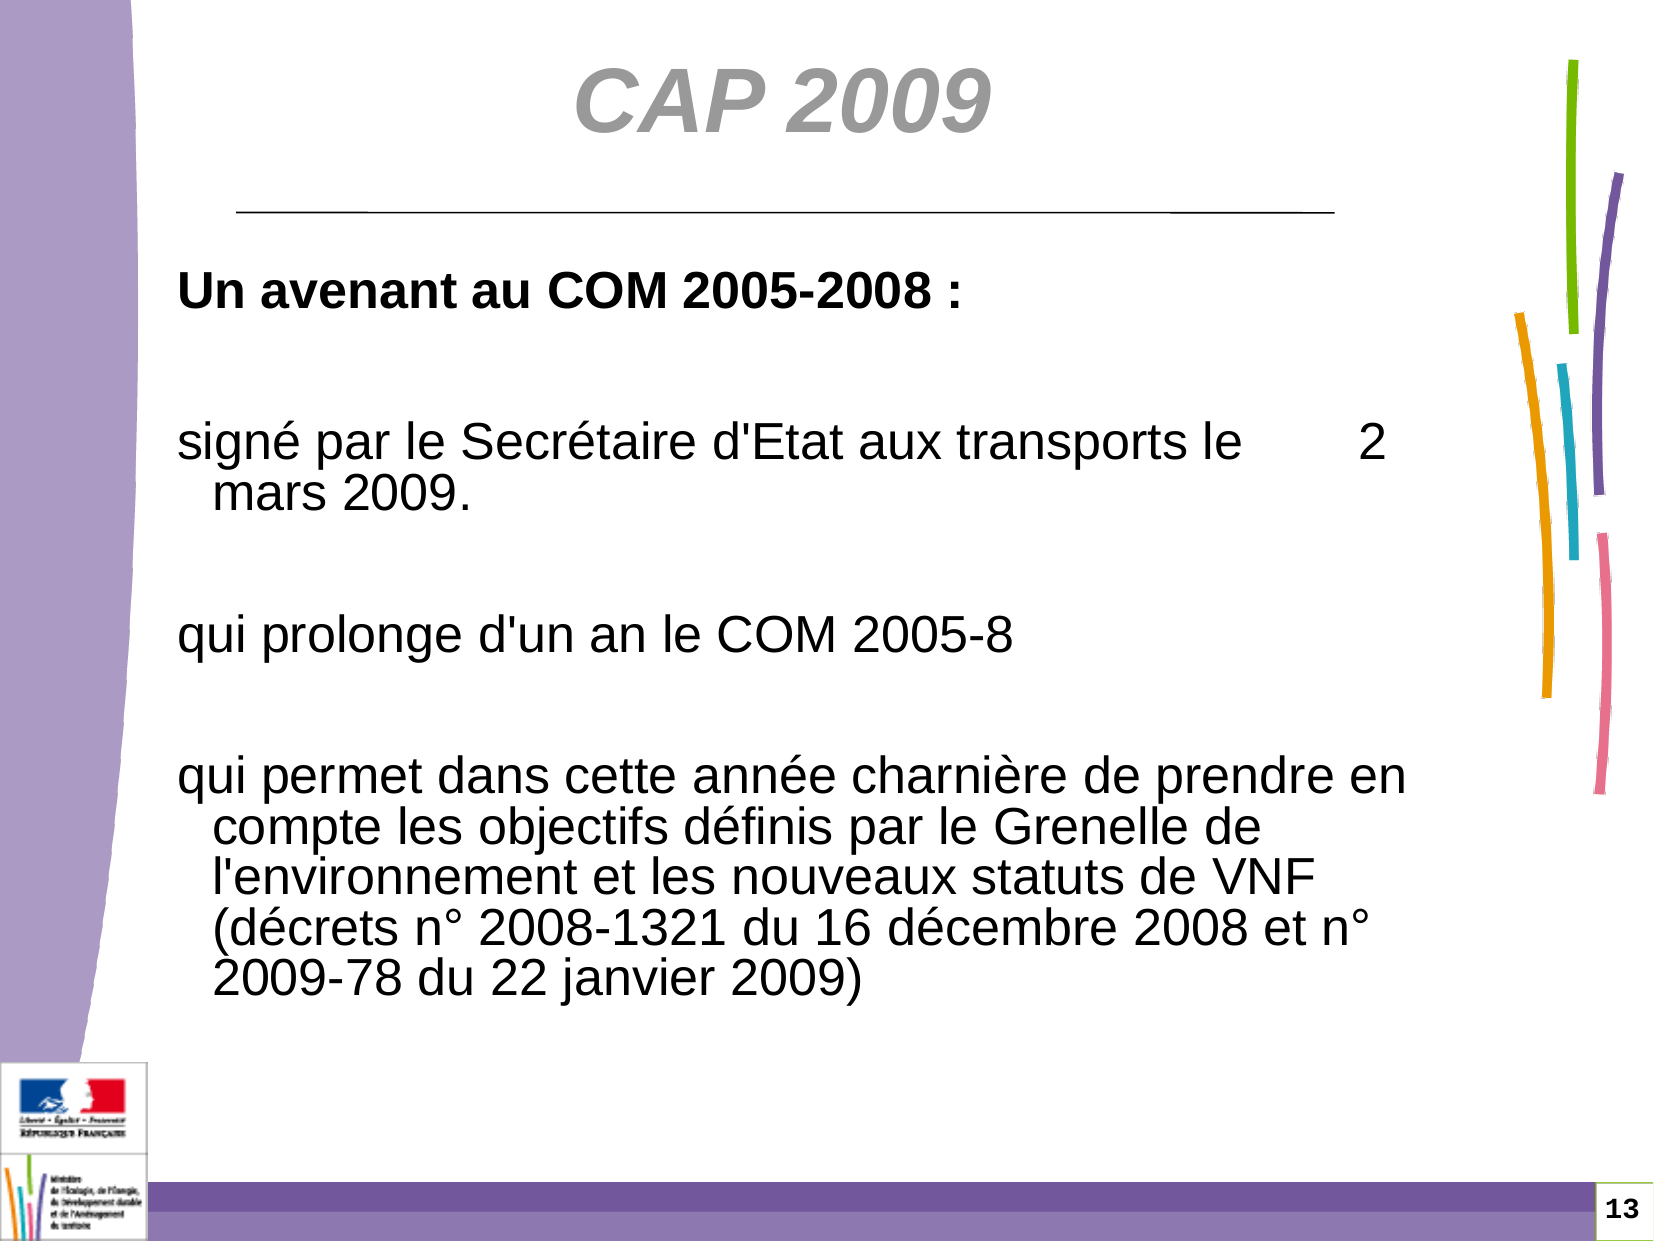

# CAP 2009
Un avenant au COM 2005-2008 :
signé par le Secrétaire d'Etat aux transports le 2 mars 2009.
qui prolonge d'un an le COM 2005-8
qui permet dans cette année charnière de prendre en compte les objectifs définis par le Grenelle de l'environnement et les nouveaux statuts de VNF (décrets n° 2008-1321 du 16 décembre 2008 et n° 2009-78 du 22 janvier 2009)
13